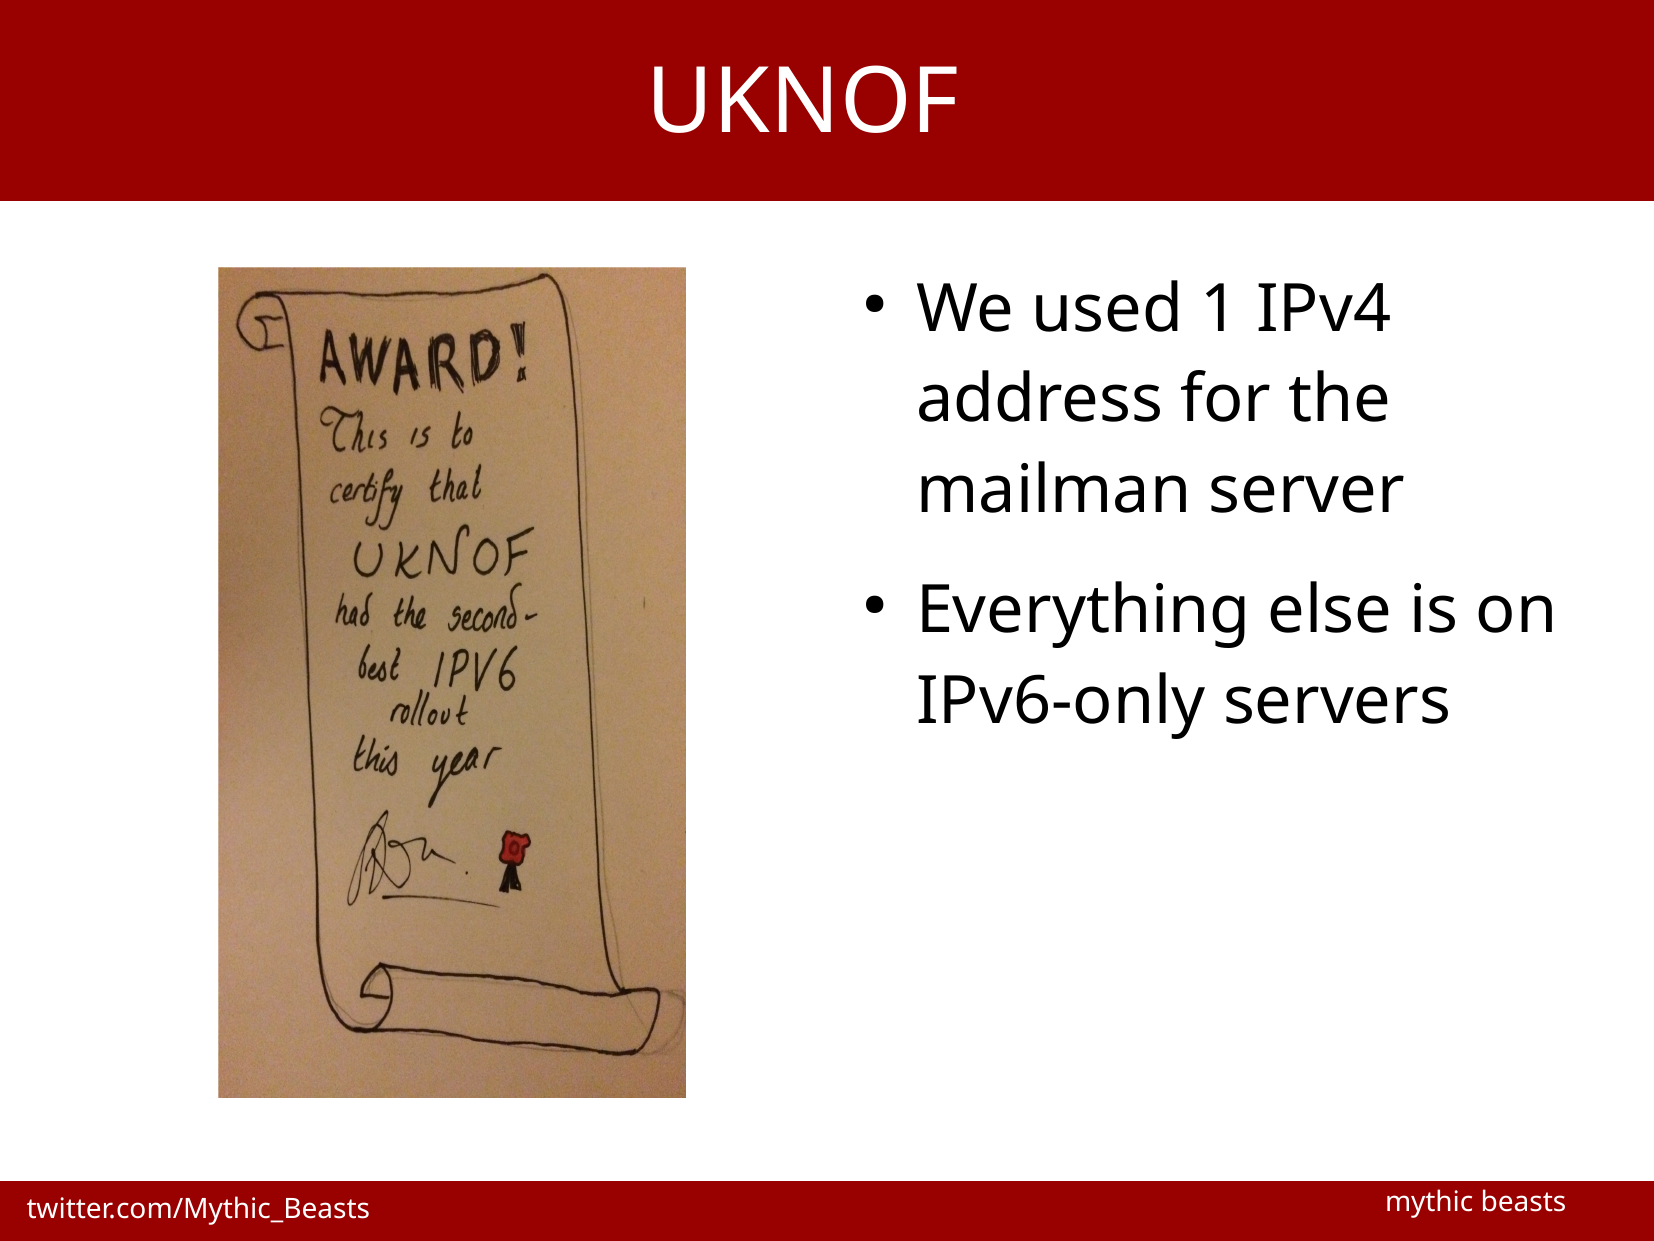

# UKNOF
We used 1 IPv4 address for the mailman server
Everything else is on IPv6-only servers